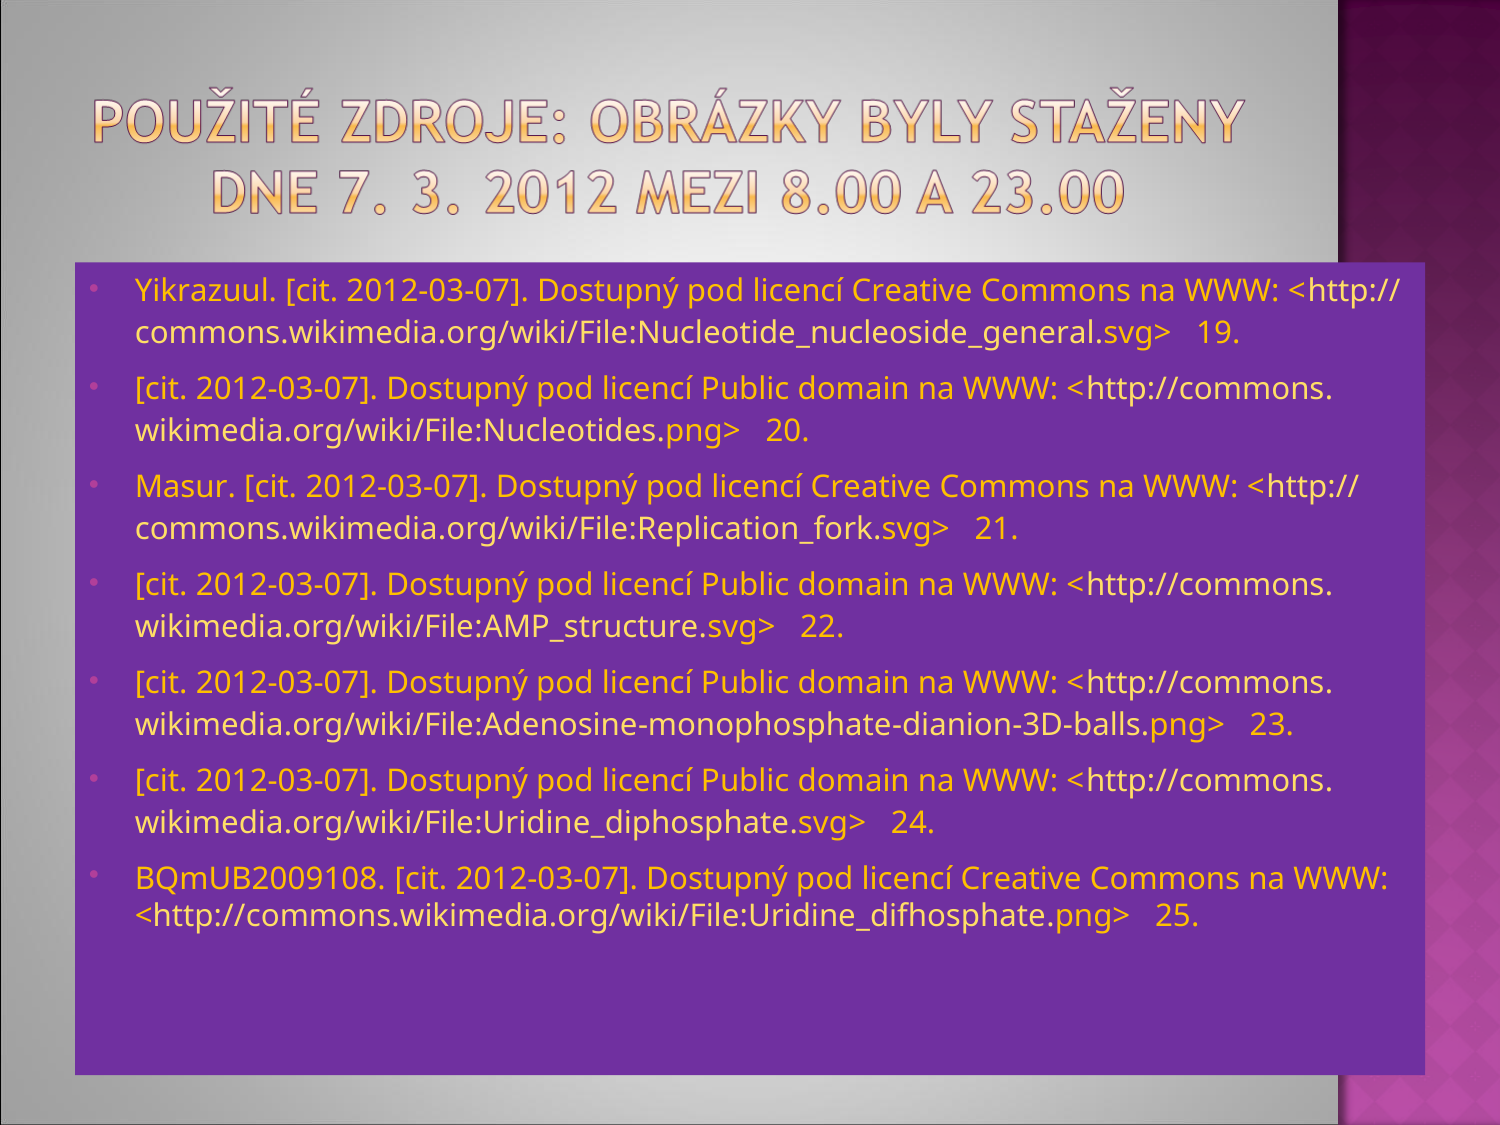

# Yikrazuul. [cit. 2012-03-07]. Dostupný pod licencí Creative Commons na WWW: <http://commons.wikimedia.org/wiki/File:Nucleotide_nucleoside_general.svg> 19.
[cit. 2012-03-07]. Dostupný pod licencí Public domain na WWW: <http://commons.wikimedia.org/wiki/File:Nucleotides.png> 20.
Masur. [cit. 2012-03-07]. Dostupný pod licencí Creative Commons na WWW: <http://commons.wikimedia.org/wiki/File:Replication_fork.svg> 21.
[cit. 2012-03-07]. Dostupný pod licencí Public domain na WWW: <http://commons.wikimedia.org/wiki/File:AMP_structure.svg> 22.
[cit. 2012-03-07]. Dostupný pod licencí Public domain na WWW: <http://commons.wikimedia.org/wiki/File:Adenosine-monophosphate-dianion-3D-balls.png> 23.
[cit. 2012-03-07]. Dostupný pod licencí Public domain na WWW: <http://commons.wikimedia.org/wiki/File:Uridine_diphosphate.svg> 24.
BQmUB2009108. [cit. 2012-03-07]. Dostupný pod licencí Creative Commons na WWW: <http://commons.wikimedia.org/wiki/File:Uridine_difhosphate.png> 25.